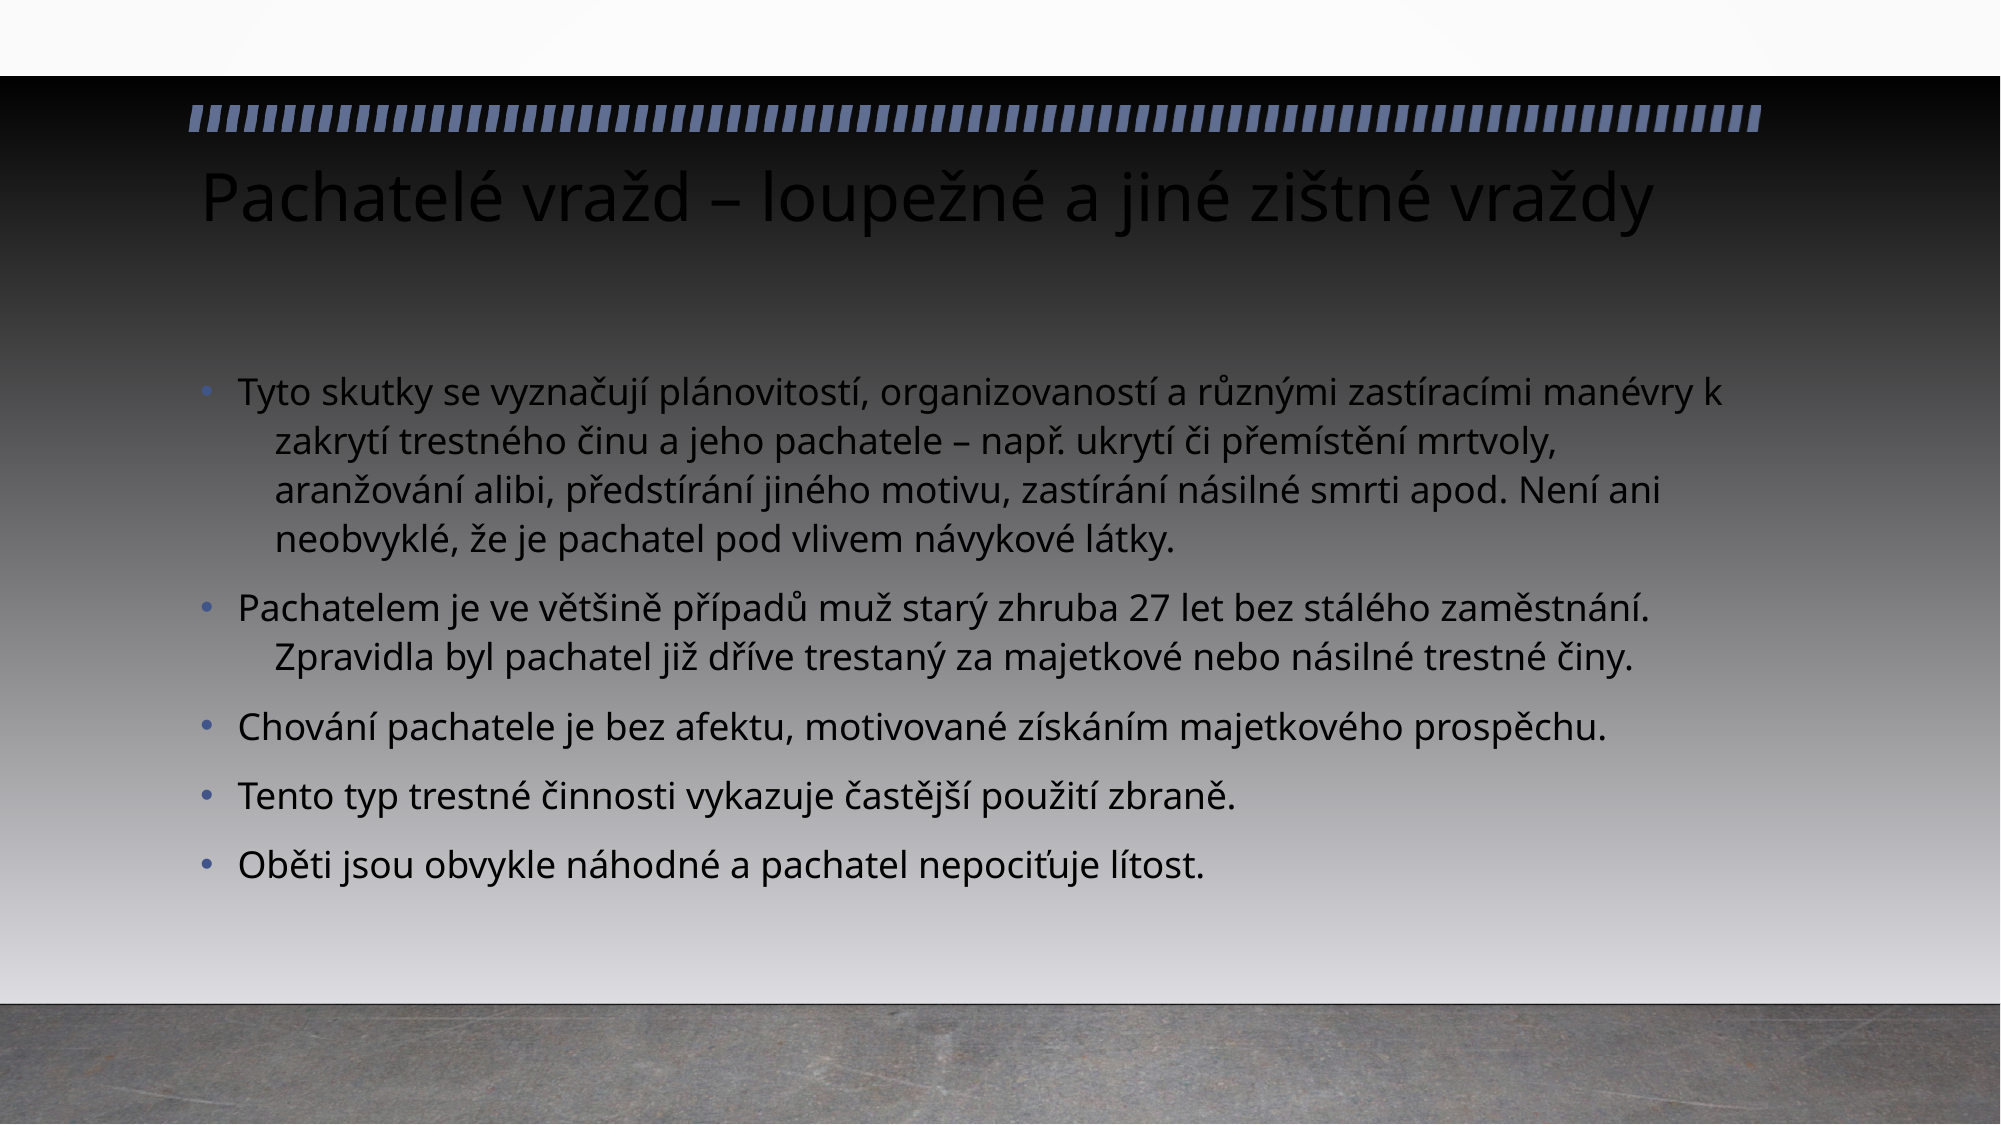

# Pachatelé vražd – loupežné a jiné zištné vraždy
Tyto skutky se vyznačují plánovitostí, organizovaností a různými zastíracími manévry k zakrytí trestného činu a jeho pachatele – např. ukrytí či přemístění mrtvoly, aranžování alibi, předstírání jiného motivu, zastírání násilné smrti apod. Není ani neobvyklé, že je pachatel pod vlivem návykové látky.
Pachatelem je ve většině případů muž starý zhruba 27 let bez stálého zaměstnání. Zpravidla byl pachatel již dříve trestaný za majetkové nebo násilné trestné činy.
Chování pachatele je bez afektu, motivované získáním majetkového prospěchu.
Tento typ trestné činnosti vykazuje častější použití zbraně.
Oběti jsou obvykle náhodné a pachatel nepociťuje lítost.